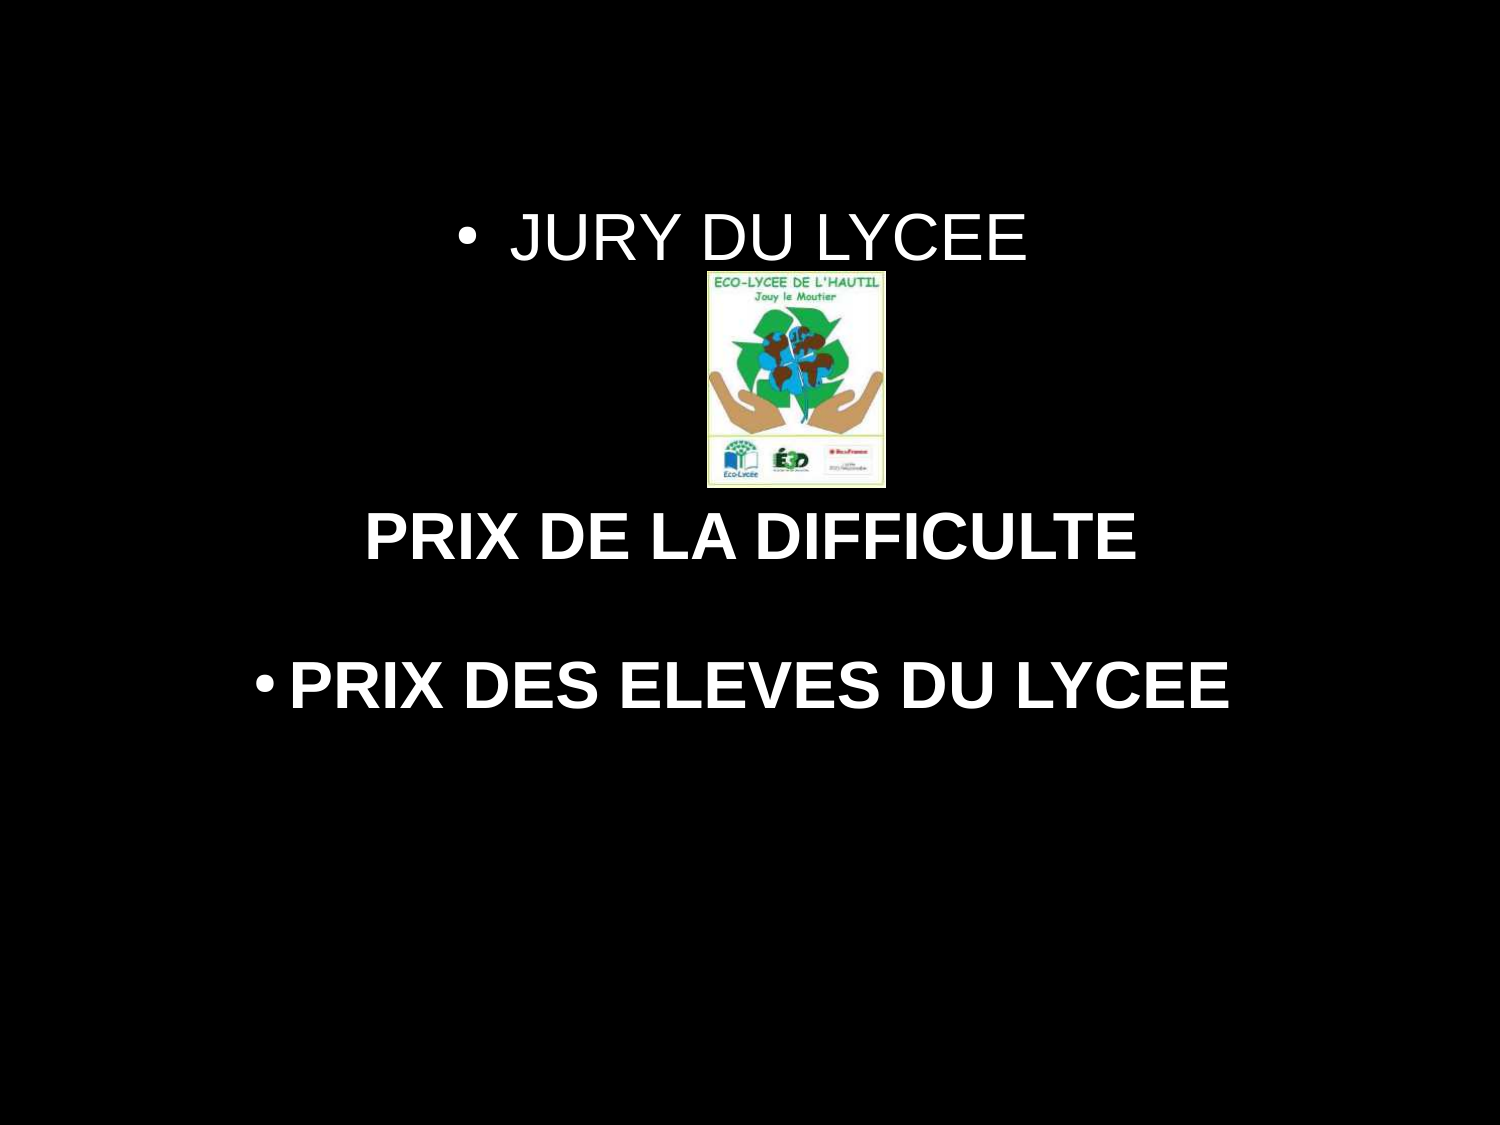

# JURY DU LYCEE
 PRIX DE LA DIFFICULTE
PRIX DES ELEVES DU LYCEE